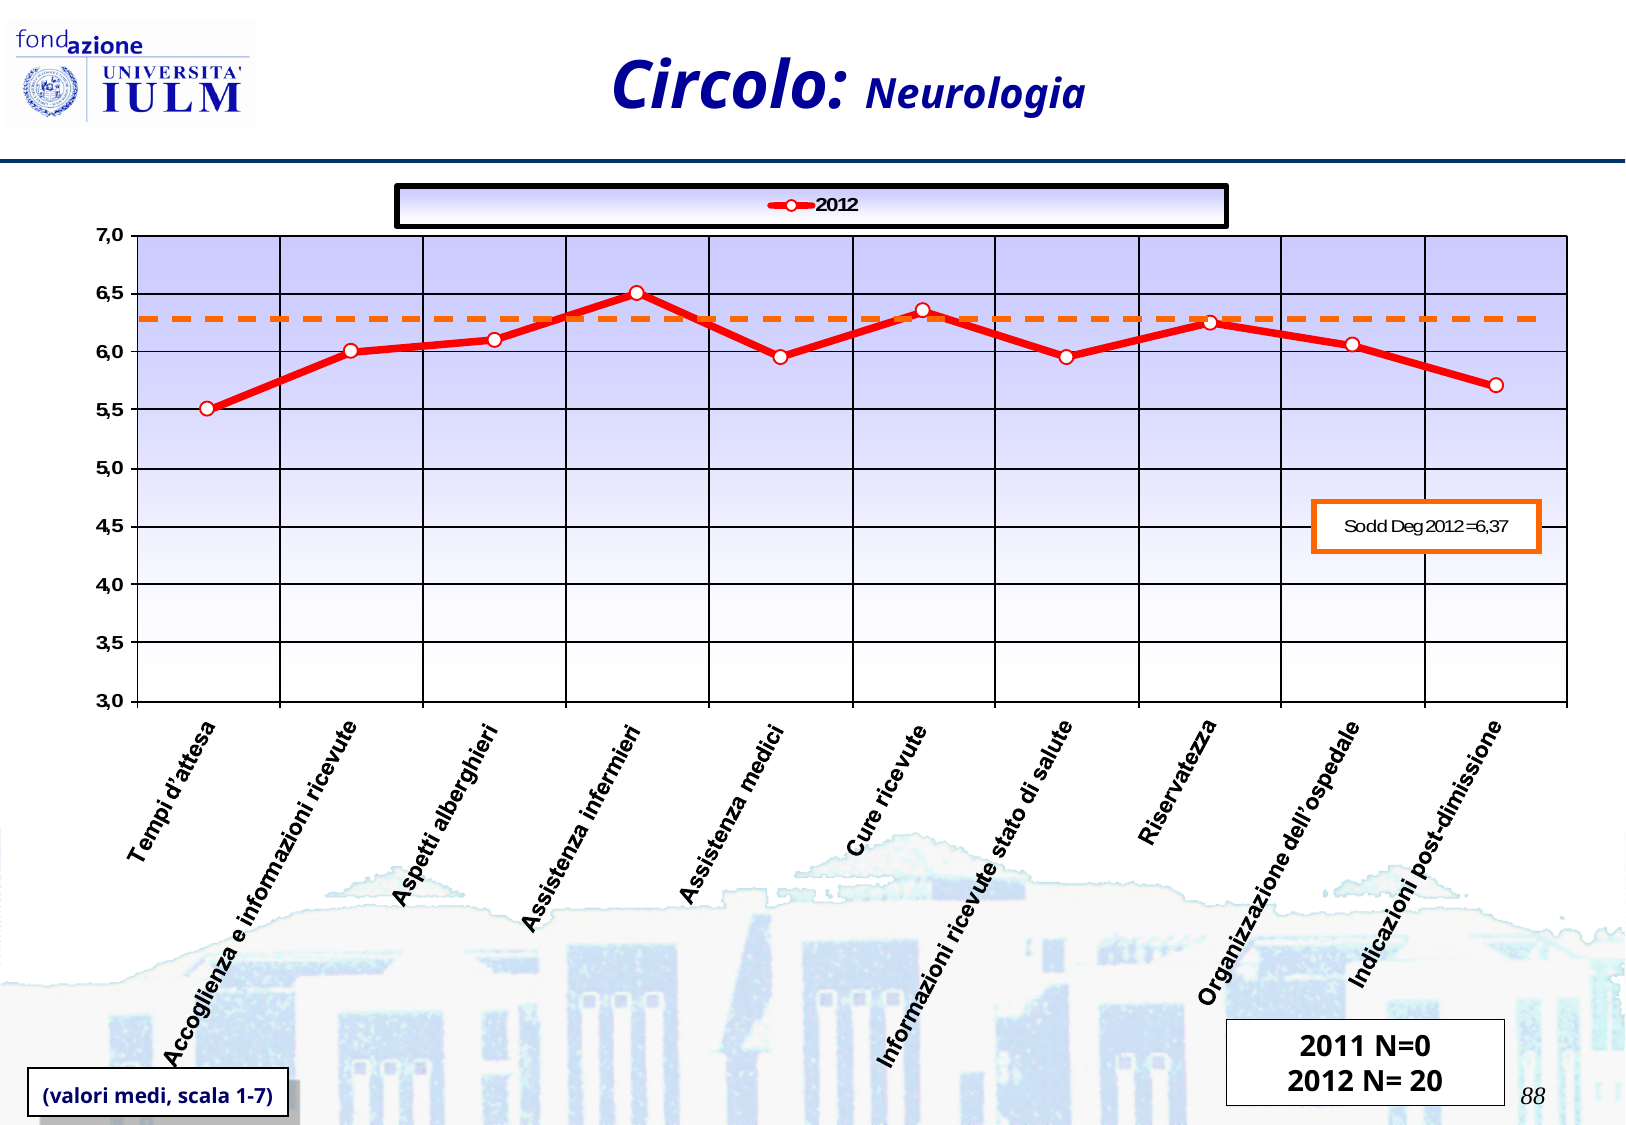

Circolo: Neurologia
2011 N=0
2012 N= 20
(valori medi, scala 1-7)